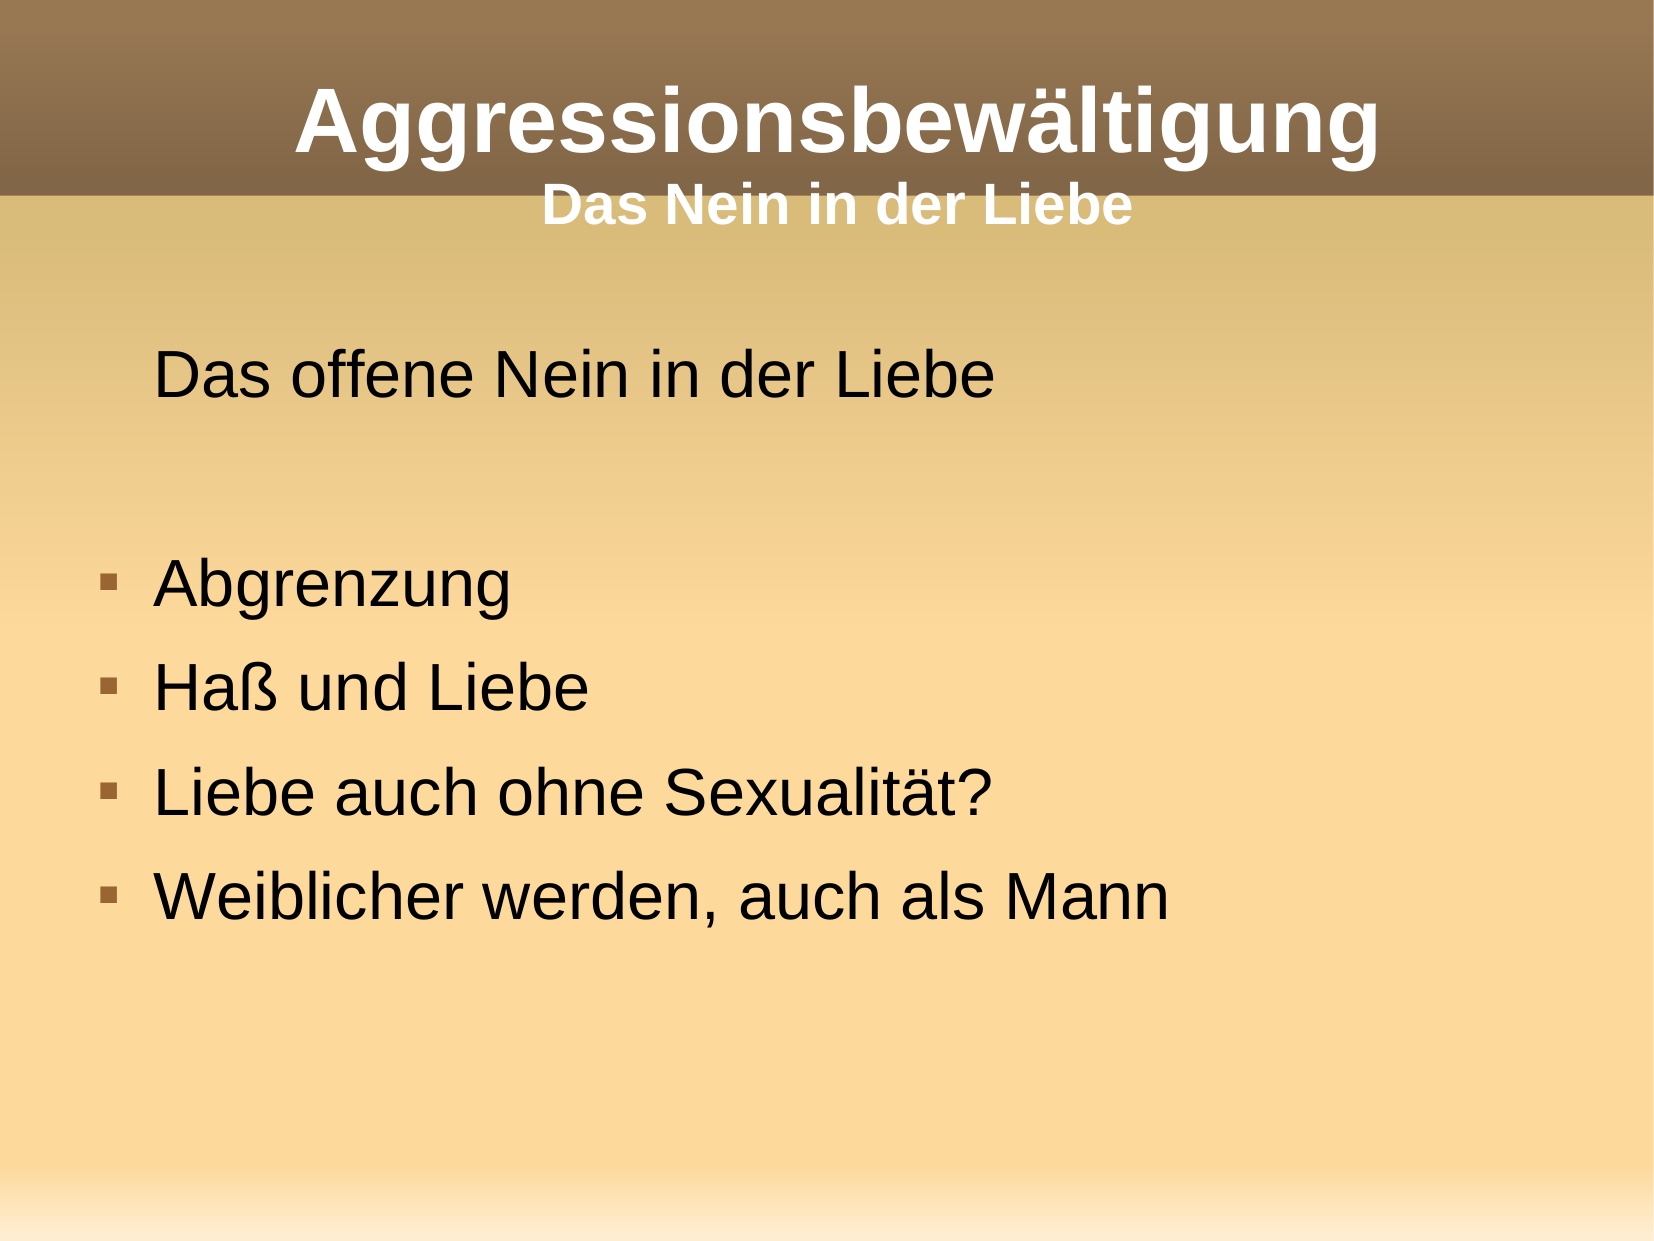

# Aggressionsbewältigung Das Nein in der Liebe
Das offene Nein in der Liebe
Abgrenzung
Haß und Liebe
Liebe auch ohne Sexualität?
Weiblicher werden, auch als Mann